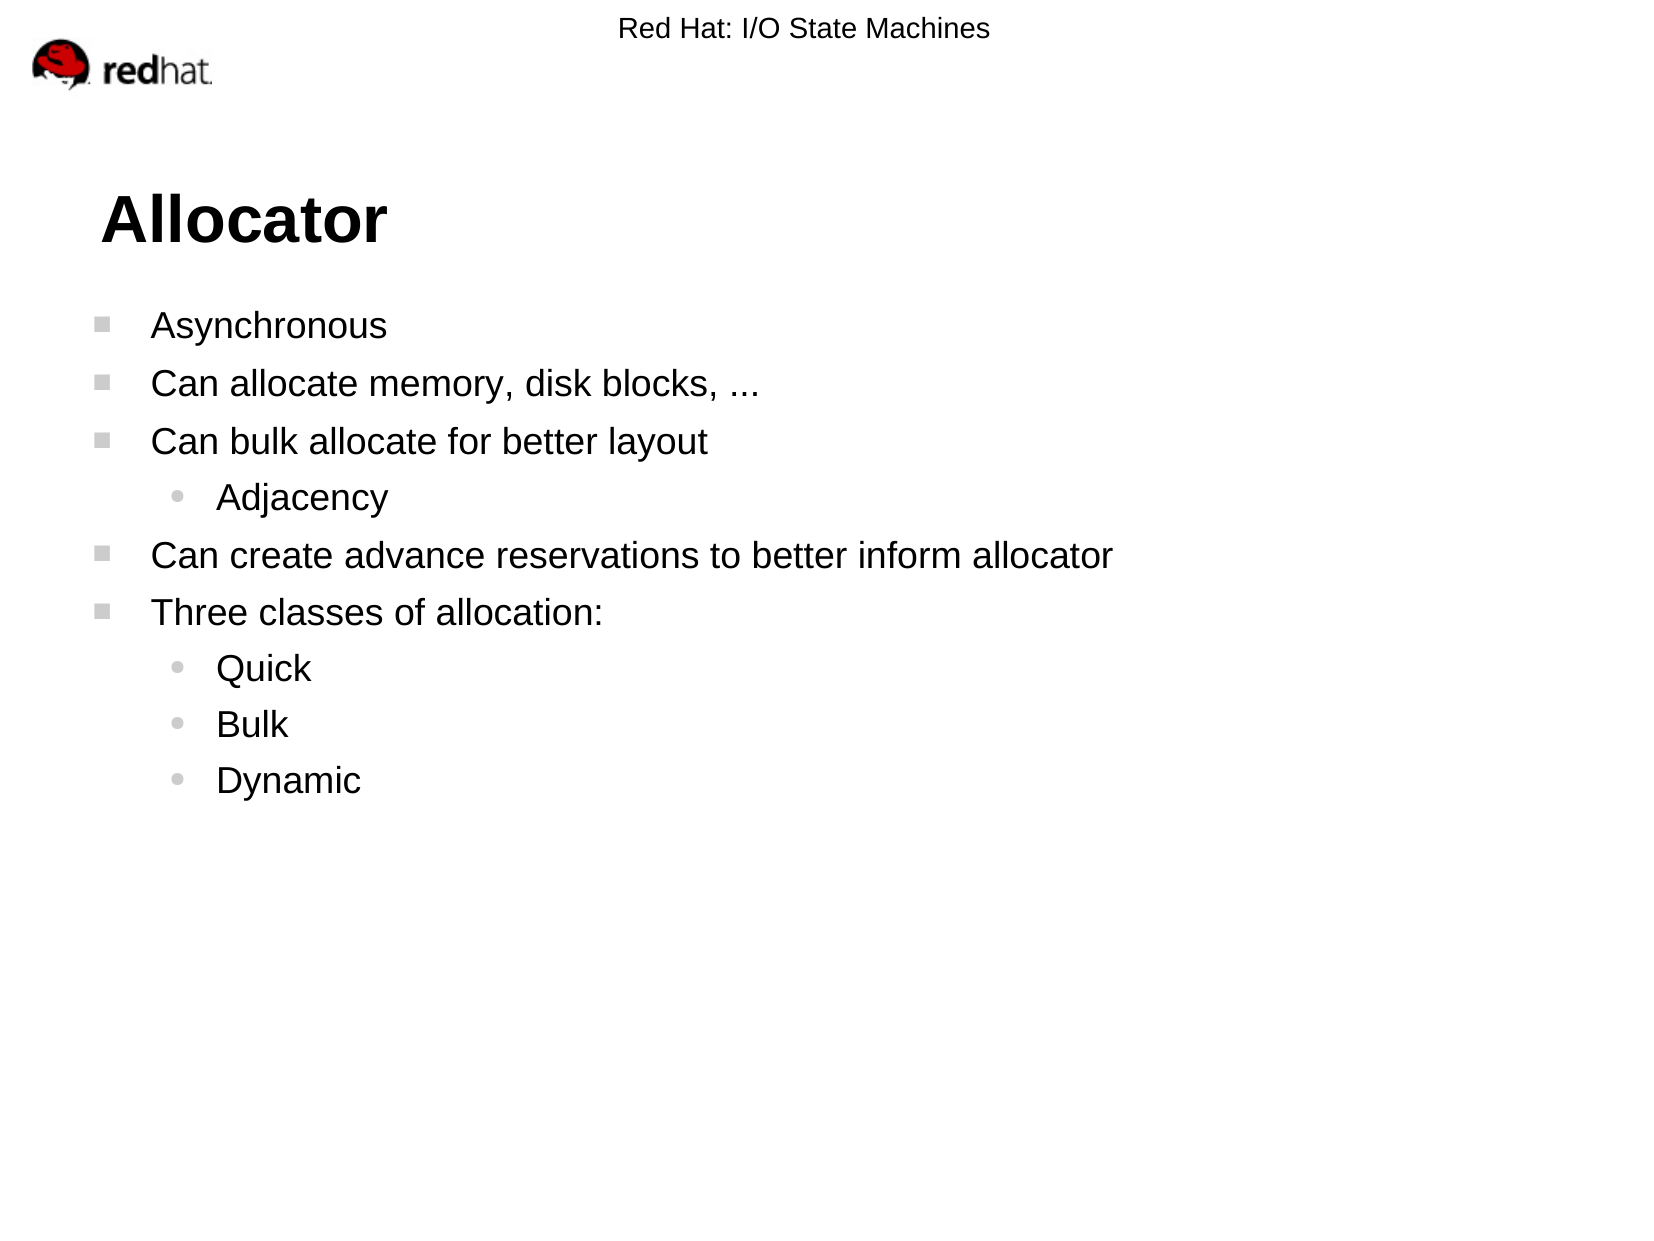

# Allocator
Asynchronous
Can allocate memory, disk blocks, ...
Can bulk allocate for better layout
Adjacency
Can create advance reservations to better inform allocator
Three classes of allocation:
Quick
Bulk
Dynamic